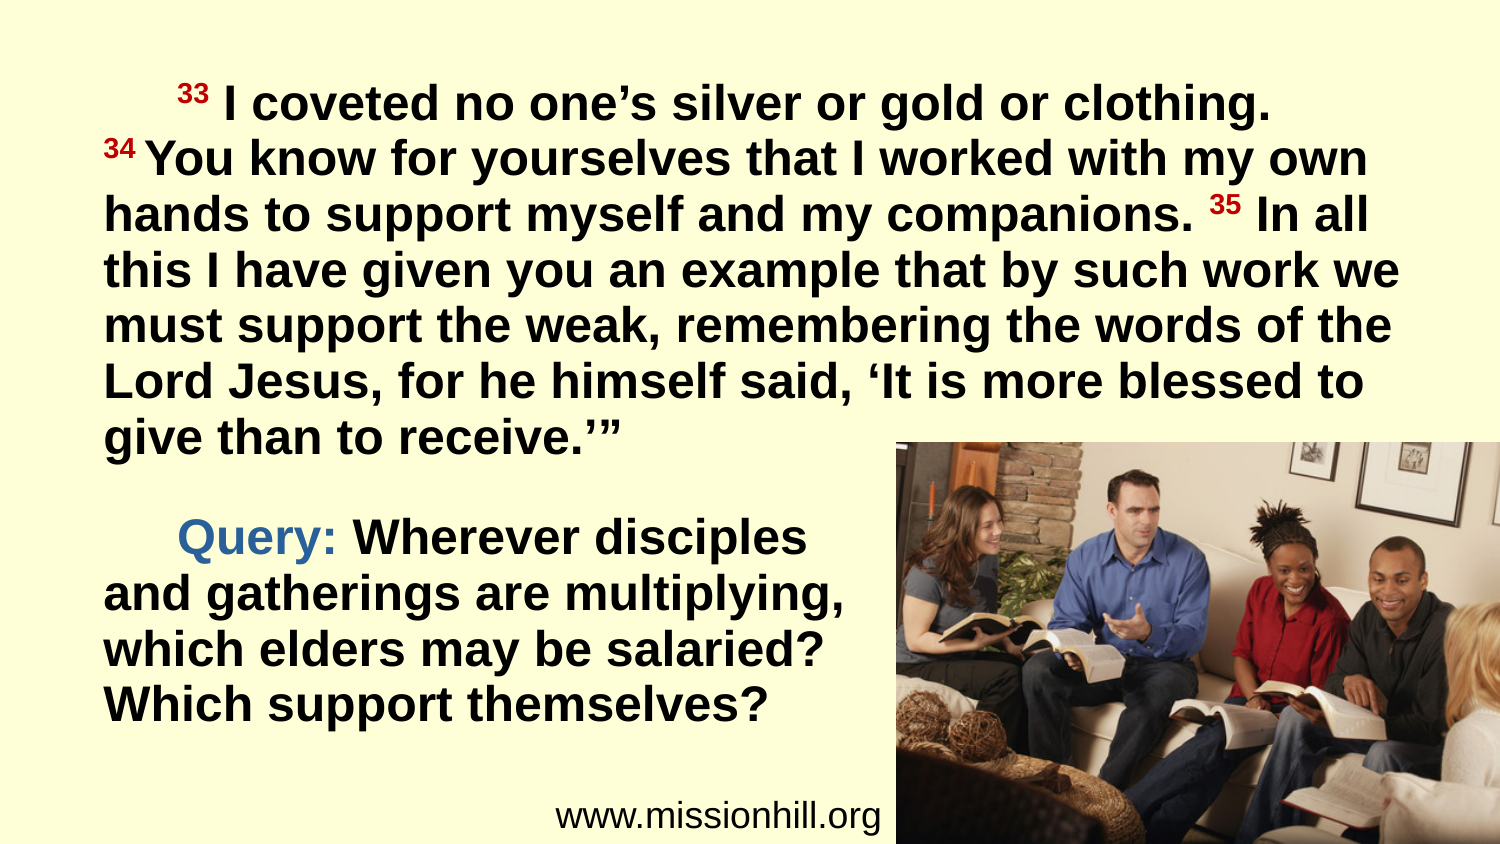

33 I coveted no one’s silver or gold or clothing. 34 You know for yourselves that I worked with my own hands to support myself and my companions. 35 In all this I have given you an example that by such work we must support the weak, remembering the words of the Lord Jesus, for he himself said, ‘It is more blessed to give than to receive.’”
	Query: Wherever disciples and gatherings are multiplying, which elders may be salaried? Which support themselves?
www.missionhill.org